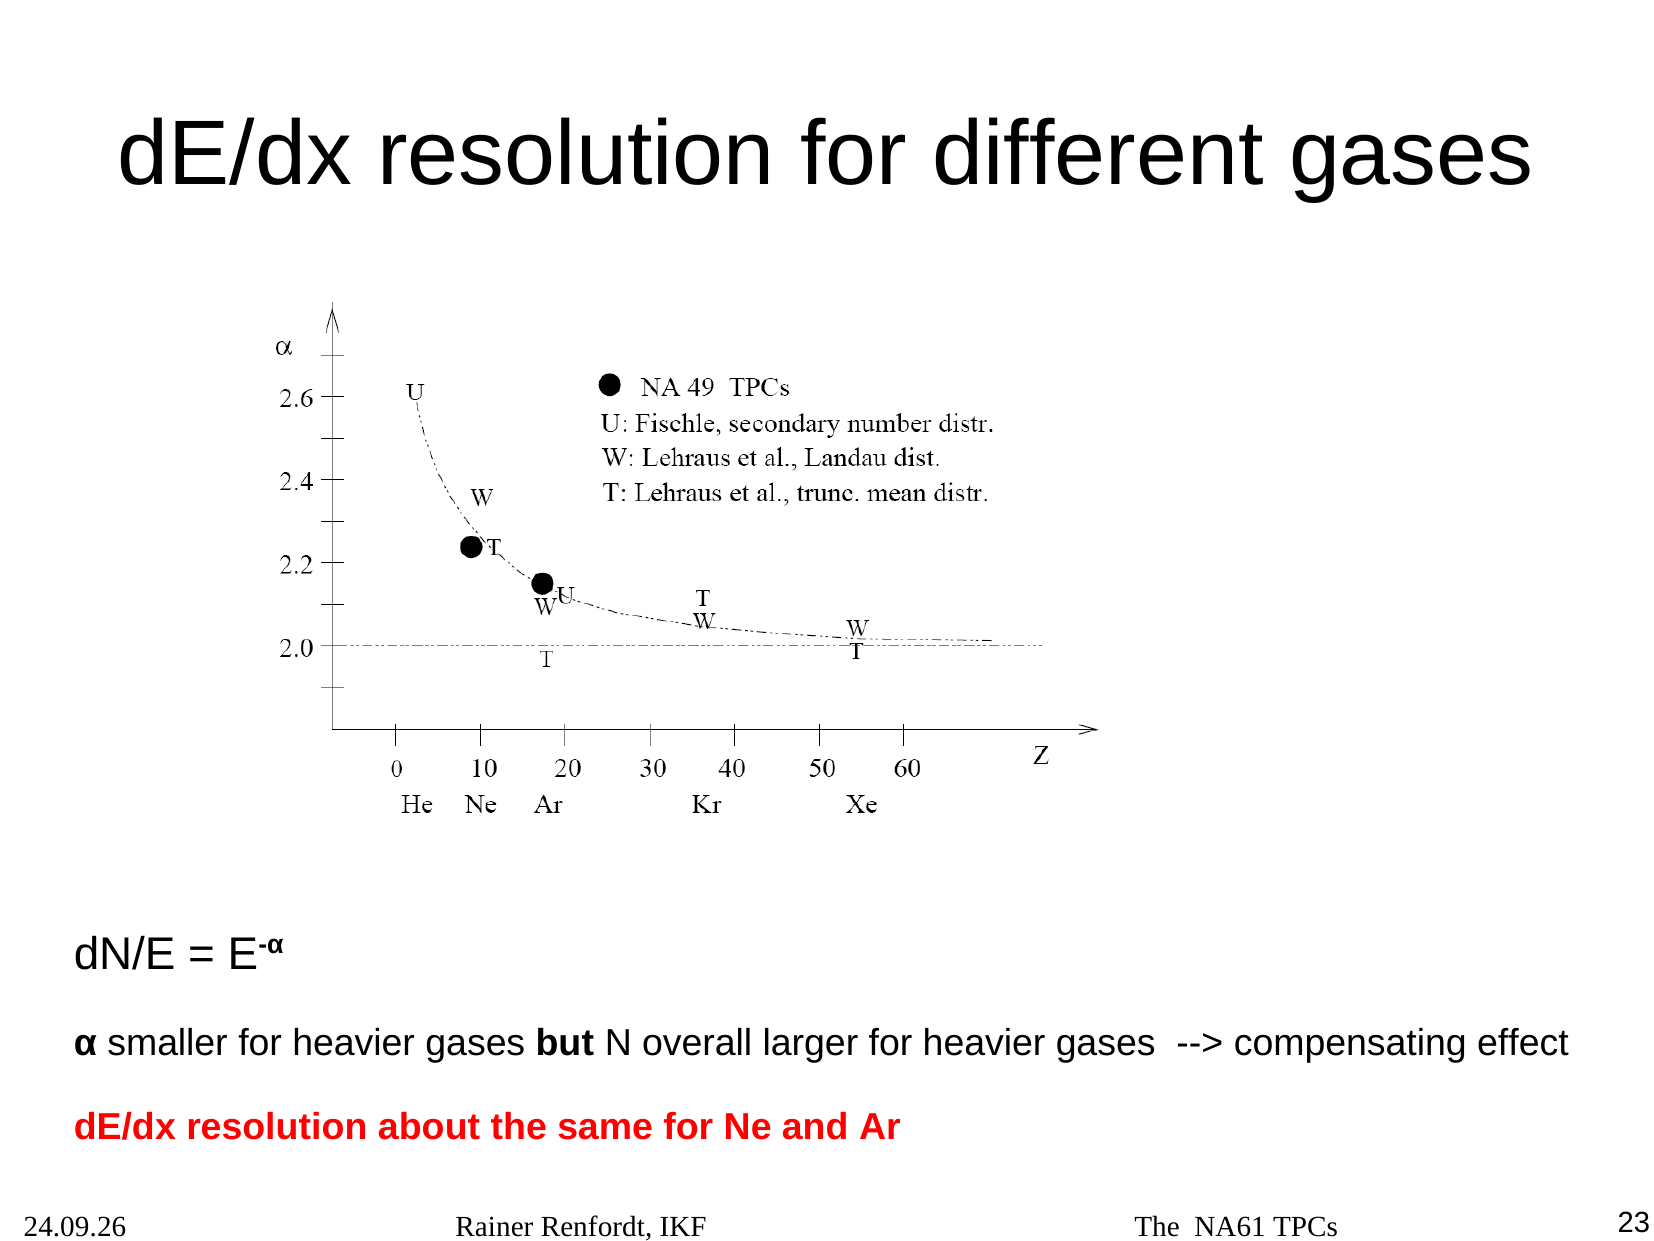

# dE/dx resolution for different gases
dN/E = E-α
α smaller for heavier gases but N overall larger for heavier gases --> compensating effect
dE/dx resolution about the same for Ne and Ar